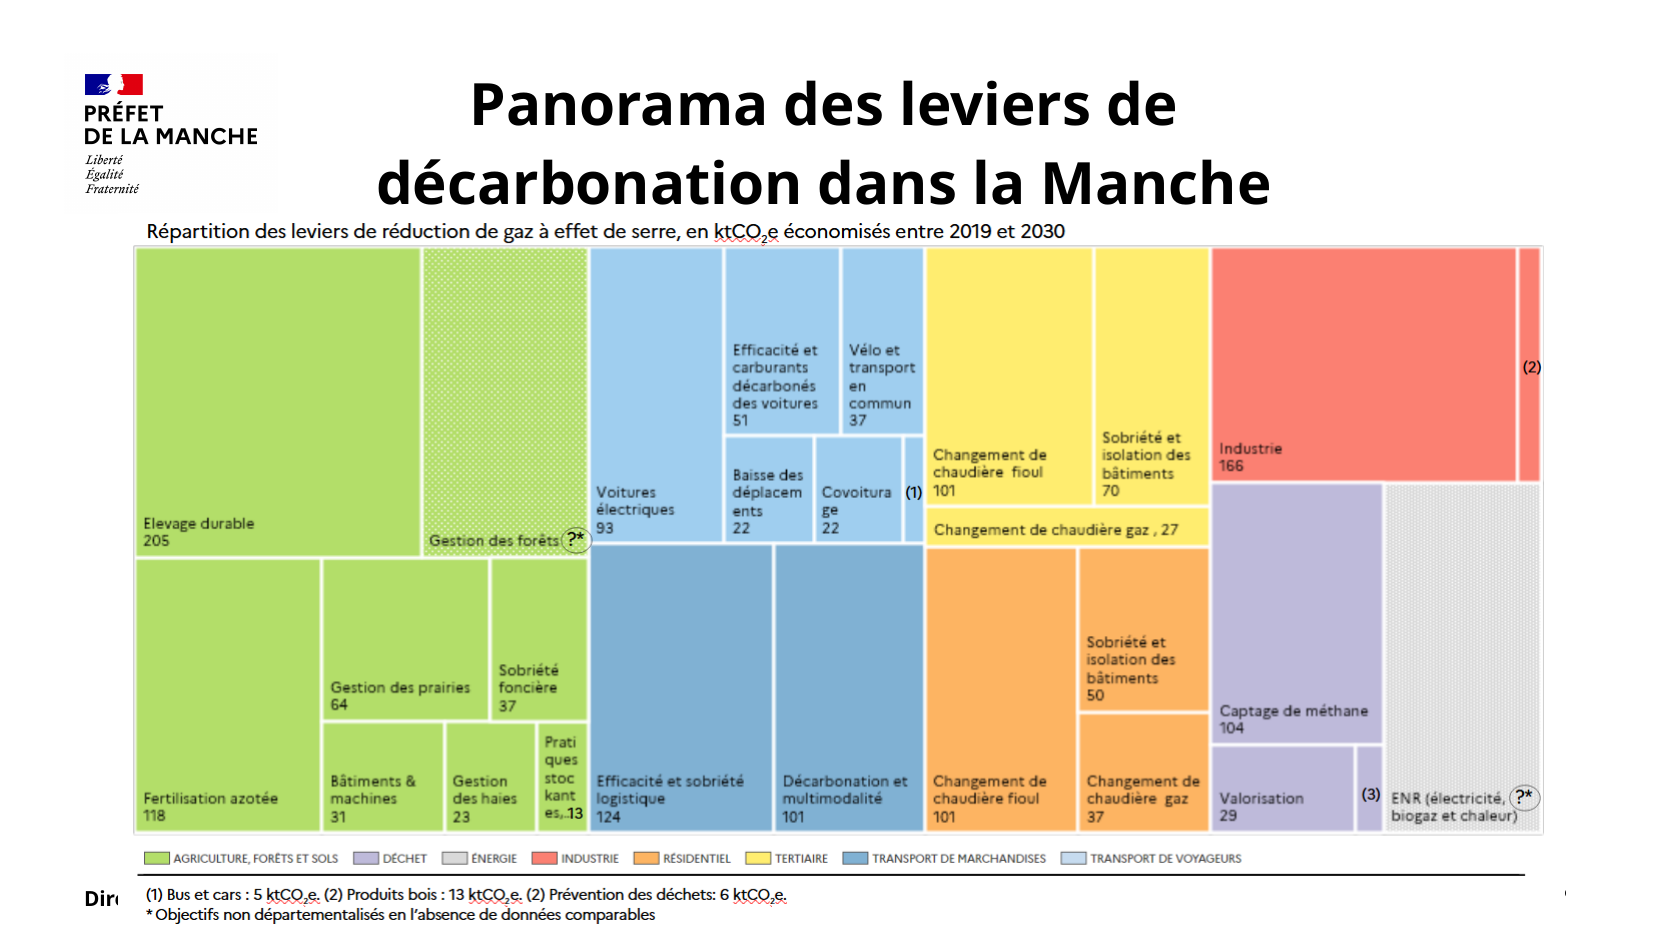

# Panorama des leviers de décarbonation dans la Manche
15